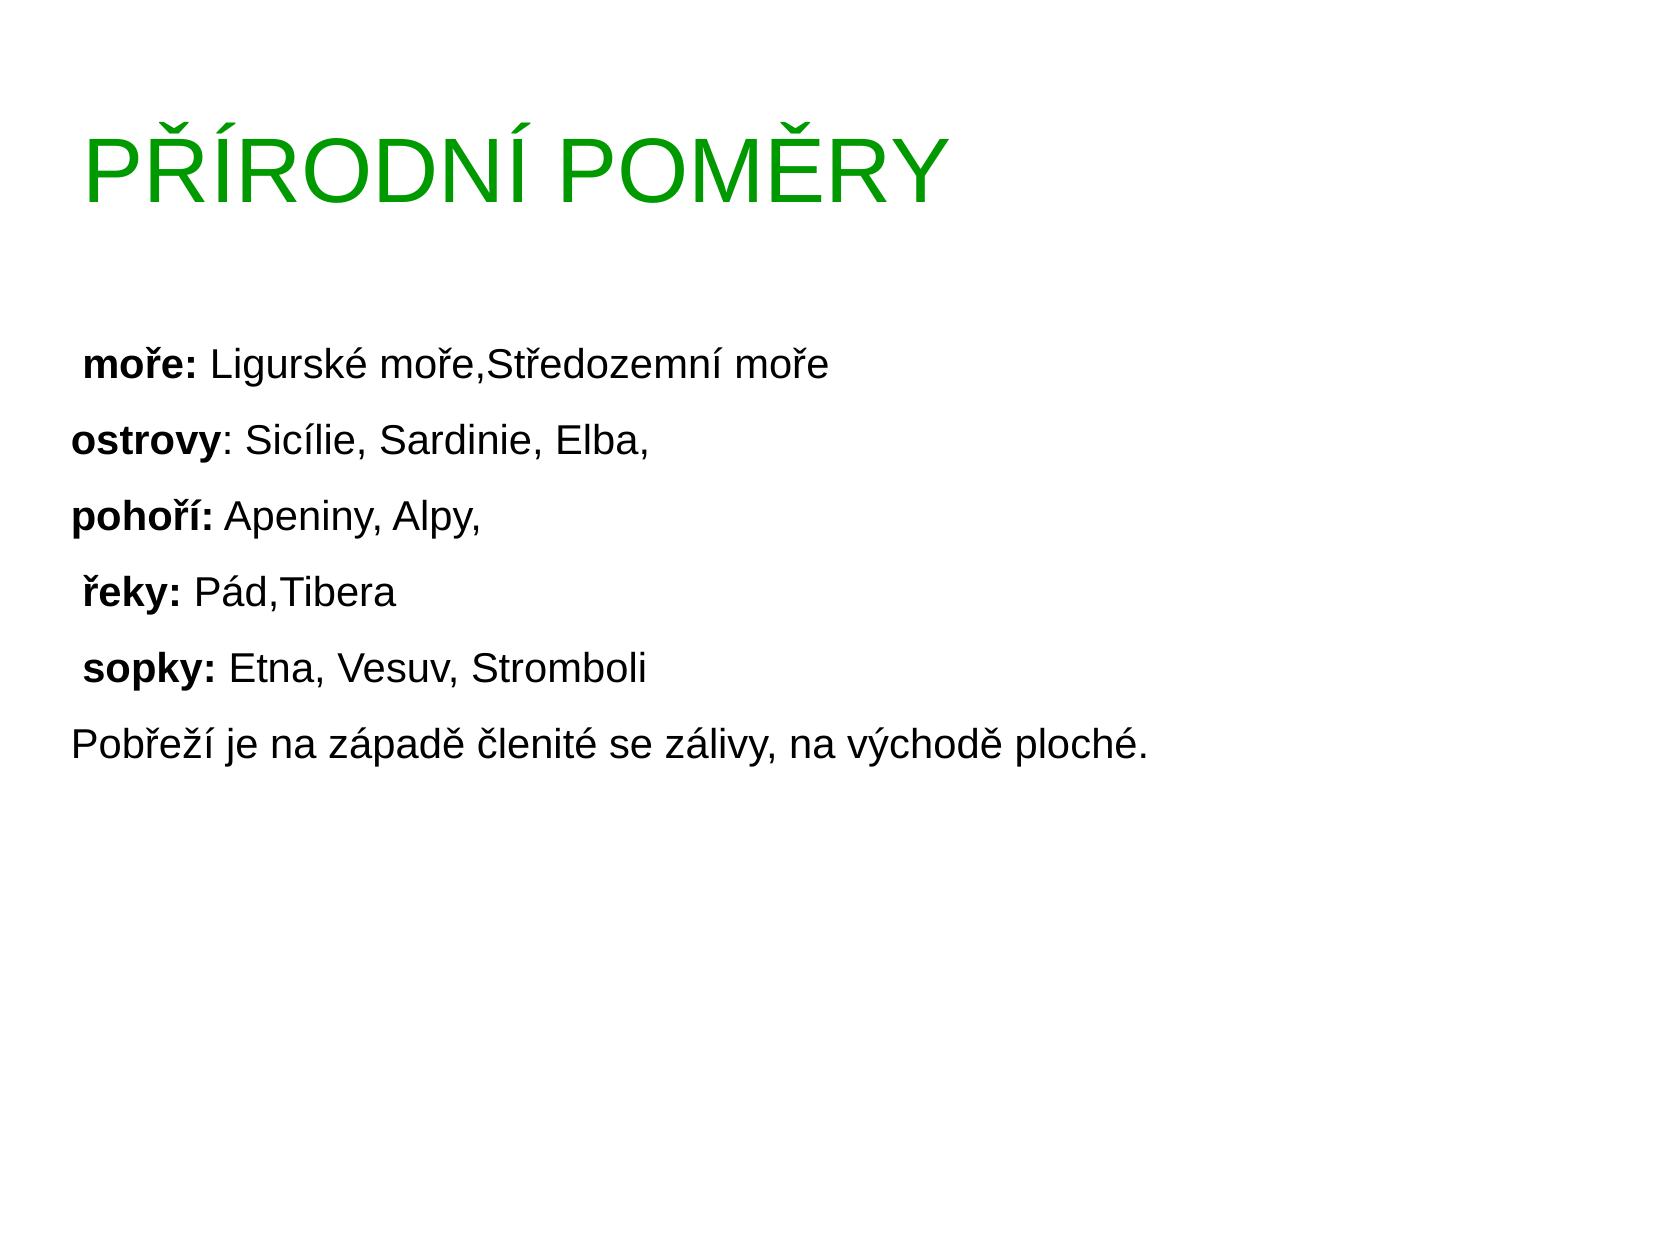

# PŘÍRODNÍ POMĚRY
 moře: Ligurské moře,Středozemní moře
ostrovy: Sicílie, Sardinie, Elba,
pohoří: Apeniny, Alpy,
 řeky: Pád,Tibera
 sopky: Etna, Vesuv, Stromboli
Pobřeží je na západě členité se zálivy, na východě ploché.